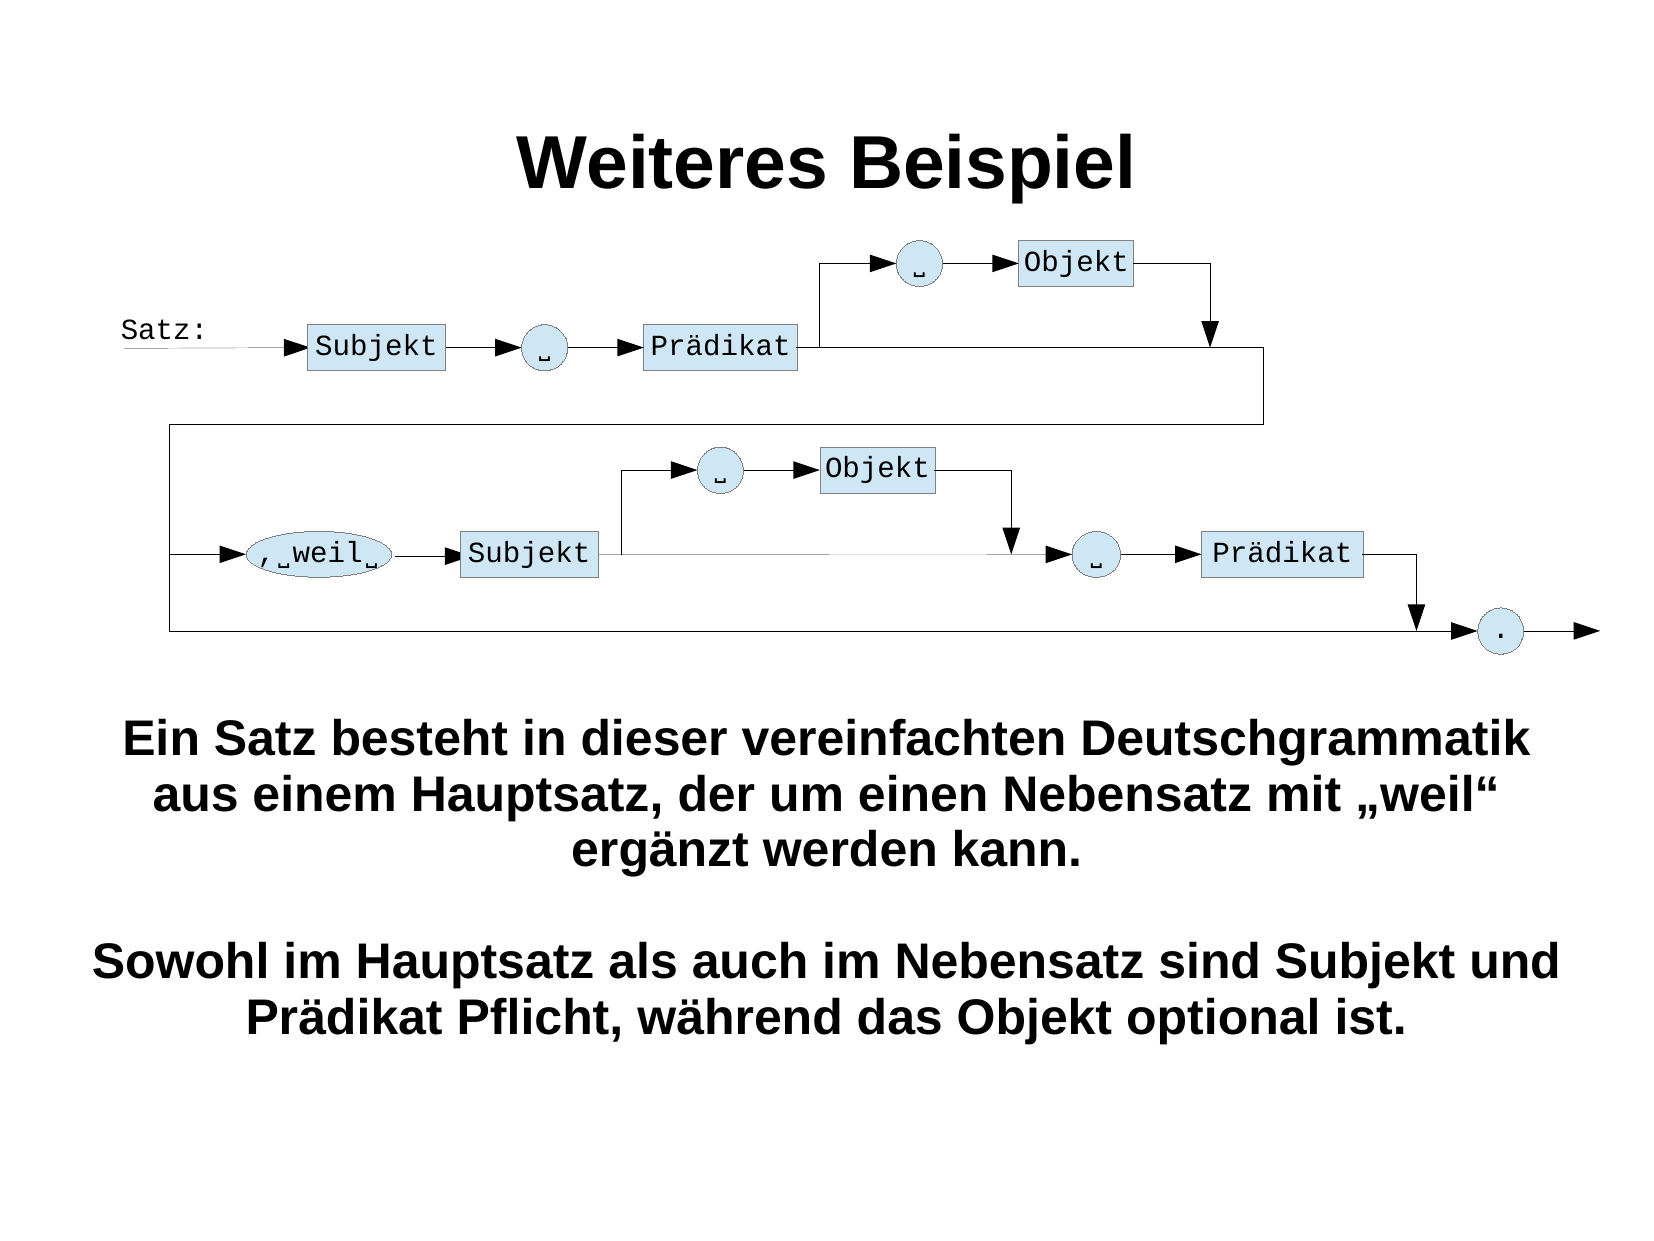

# Weiteres Beispiel
˽
Objekt
Subjekt
˽
Prädikat
Satz:
˽
Objekt
,˽weil˽
Subjekt
˽
Prädikat
.
Ein Satz besteht in dieser vereinfachten Deutschgrammatik aus einem Hauptsatz, der um einen Nebensatz mit „weil“ ergänzt werden kann.
Sowohl im Hauptsatz als auch im Nebensatz sind Subjekt und Prädikat Pflicht, während das Objekt optional ist.